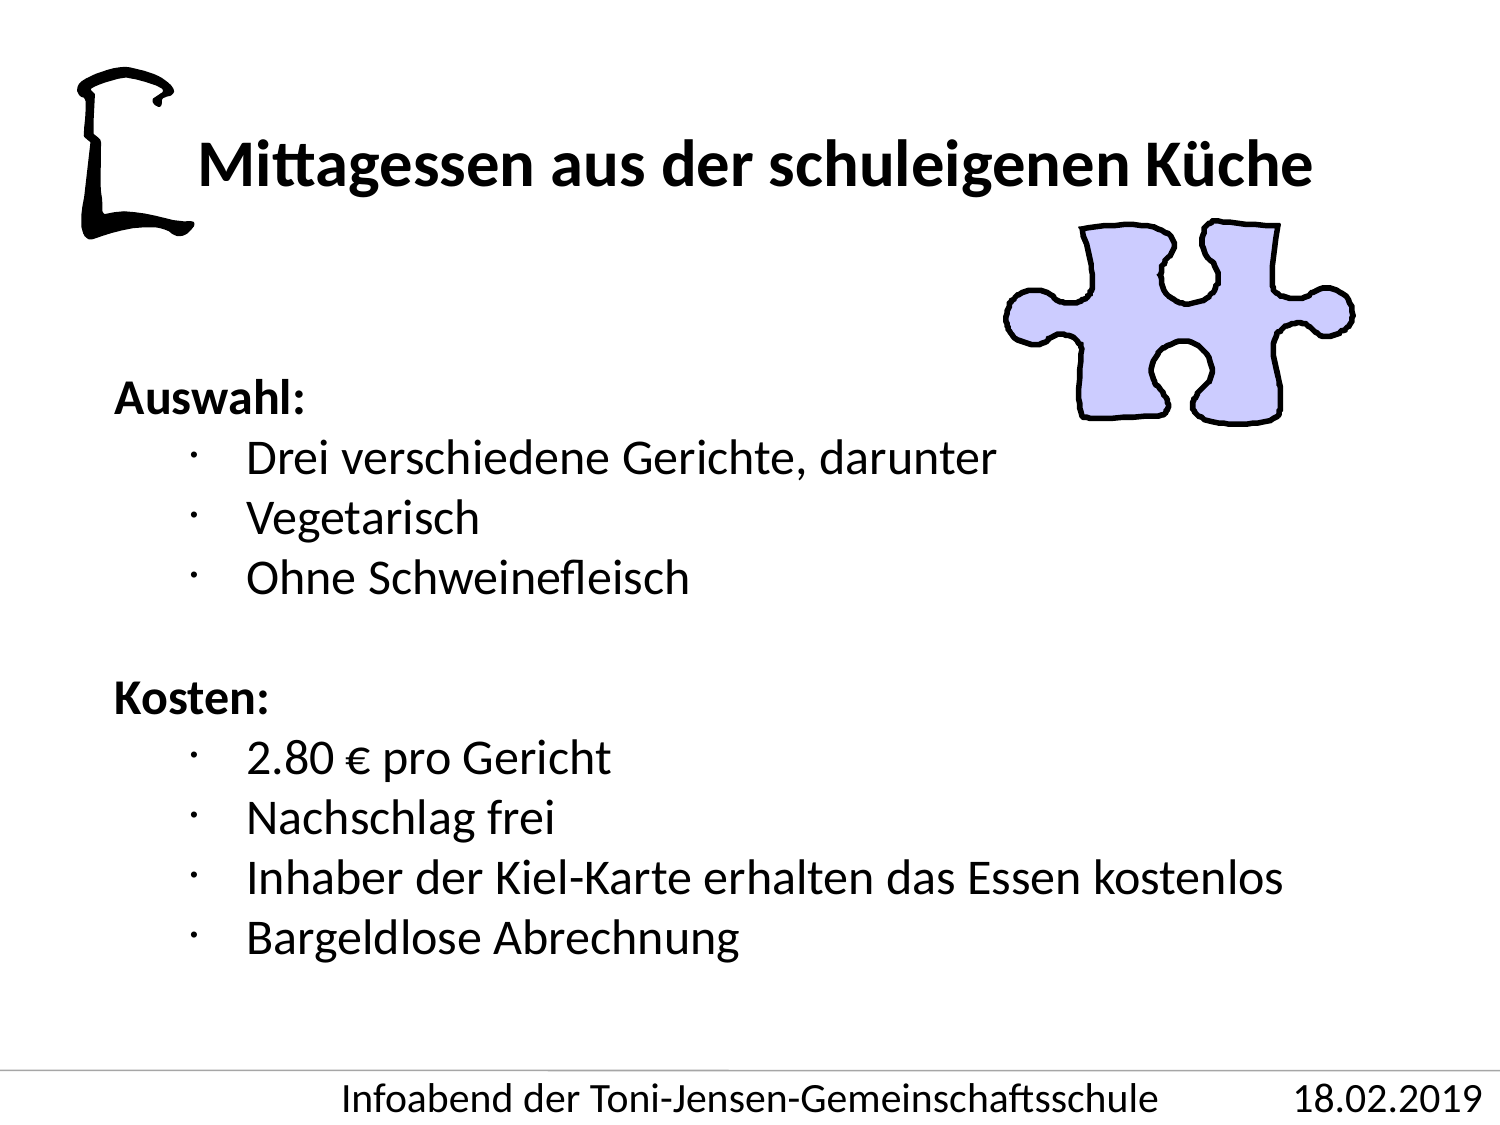

Mittagessen aus der schuleigenen Küche
Auswahl:
Drei verschiedene Gerichte, darunter
Vegetarisch
Ohne Schweinefleisch
Kosten:
2.80 € pro Gericht
Nachschlag frei
Inhaber der Kiel-Karte erhalten das Essen kostenlos
Bargeldlose Abrechnung
18.02.2019
Infoabend der Toni-Jensen-Gemeinschaftsschule